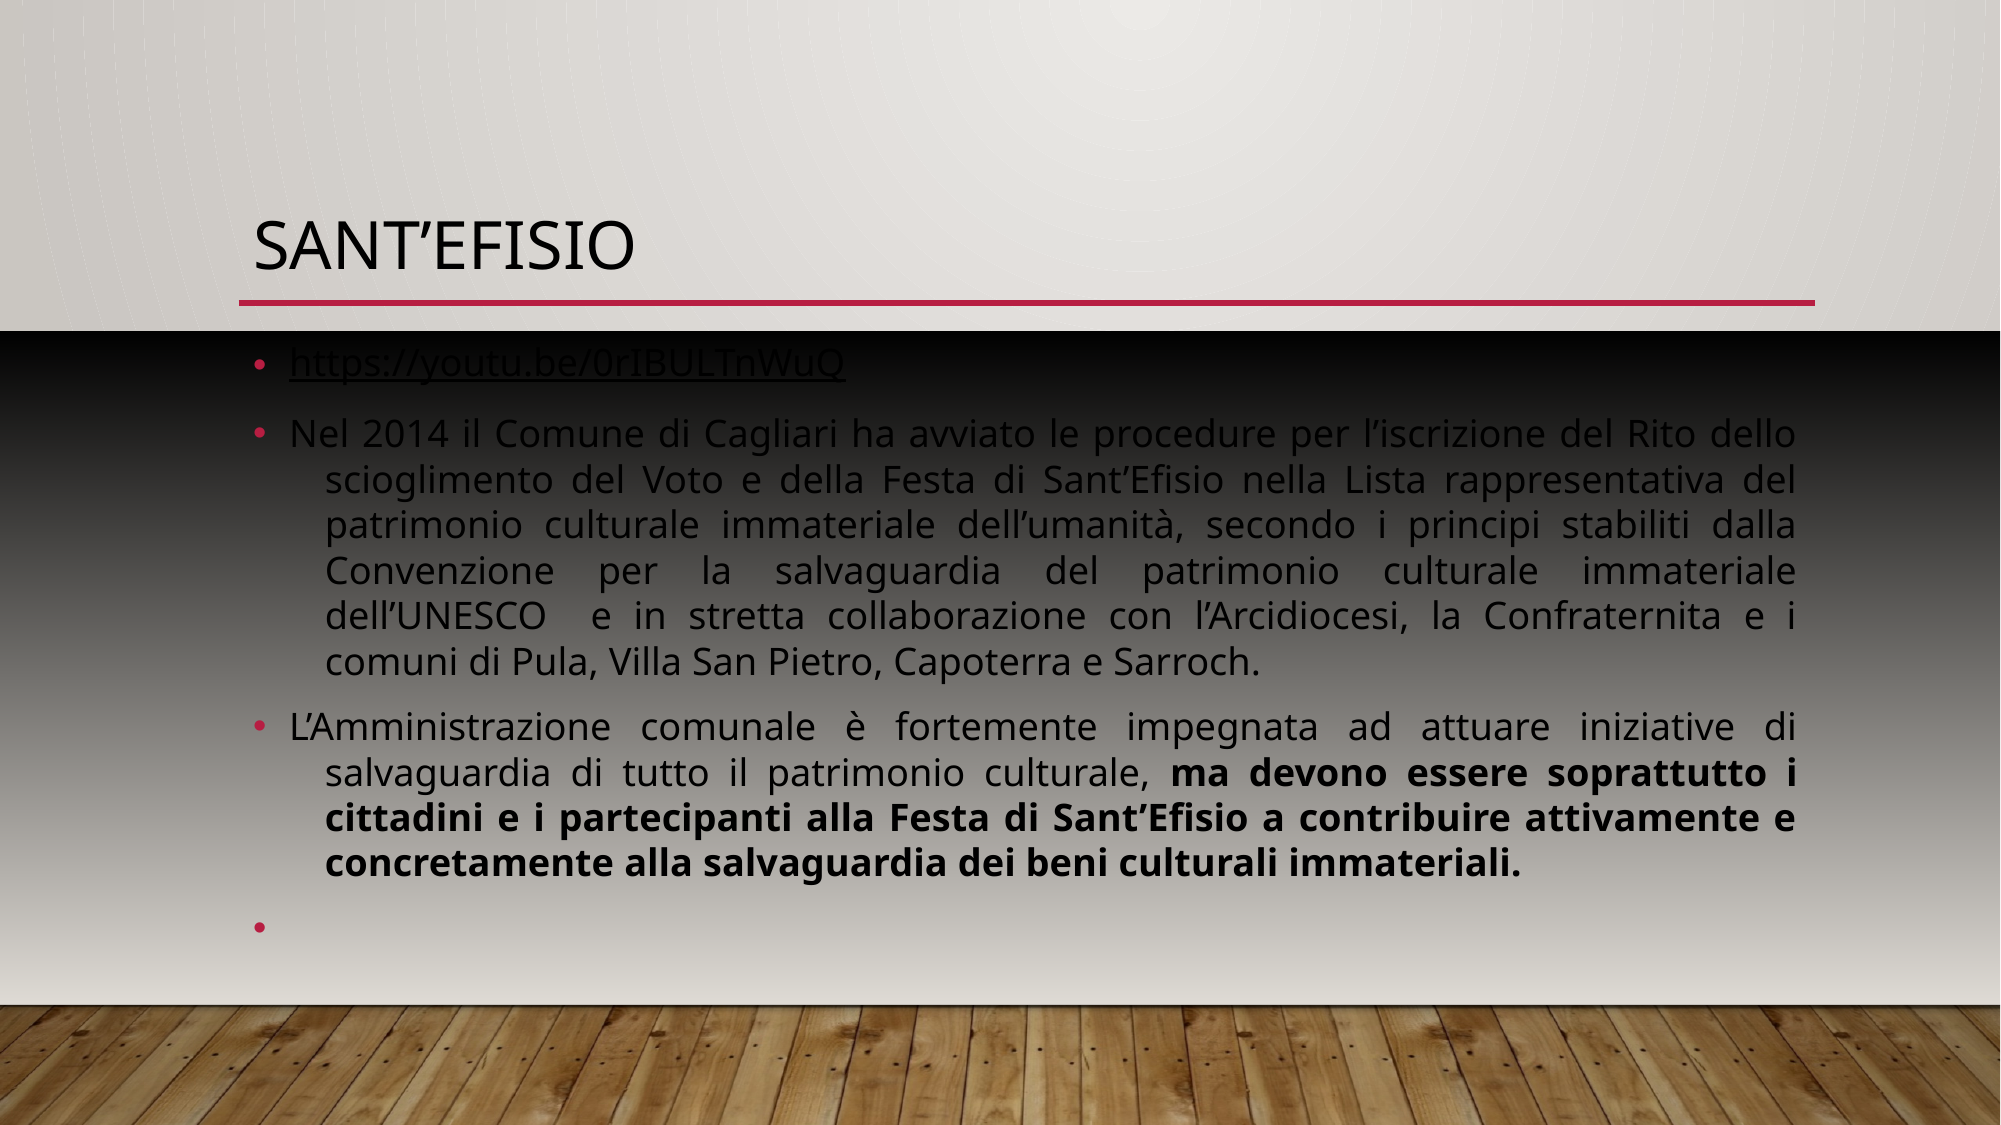

# Sant’efisio
https://youtu.be/0rIBULTnWuQ
Nel 2014 il Comune di Cagliari ha avviato le procedure per l’iscrizione del Rito dello scioglimento del Voto e della Festa di Sant’Efisio nella Lista rappresentativa del patrimonio culturale immateriale dell’umanità, secondo i principi stabiliti dalla Convenzione per la salvaguardia del patrimonio culturale immateriale dell’UNESCO e in stretta collaborazione con l’Arcidiocesi, la Confraternita e i comuni di Pula, Villa San Pietro, Capoterra e Sarroch.
L’Amministrazione comunale è fortemente impegnata ad attuare iniziative di salvaguardia di tutto il patrimonio culturale, ma devono essere soprattutto i cittadini e i partecipanti alla Festa di Sant’Efisio a contribuire attivamente e concretamente alla salvaguardia dei beni culturali immateriali.